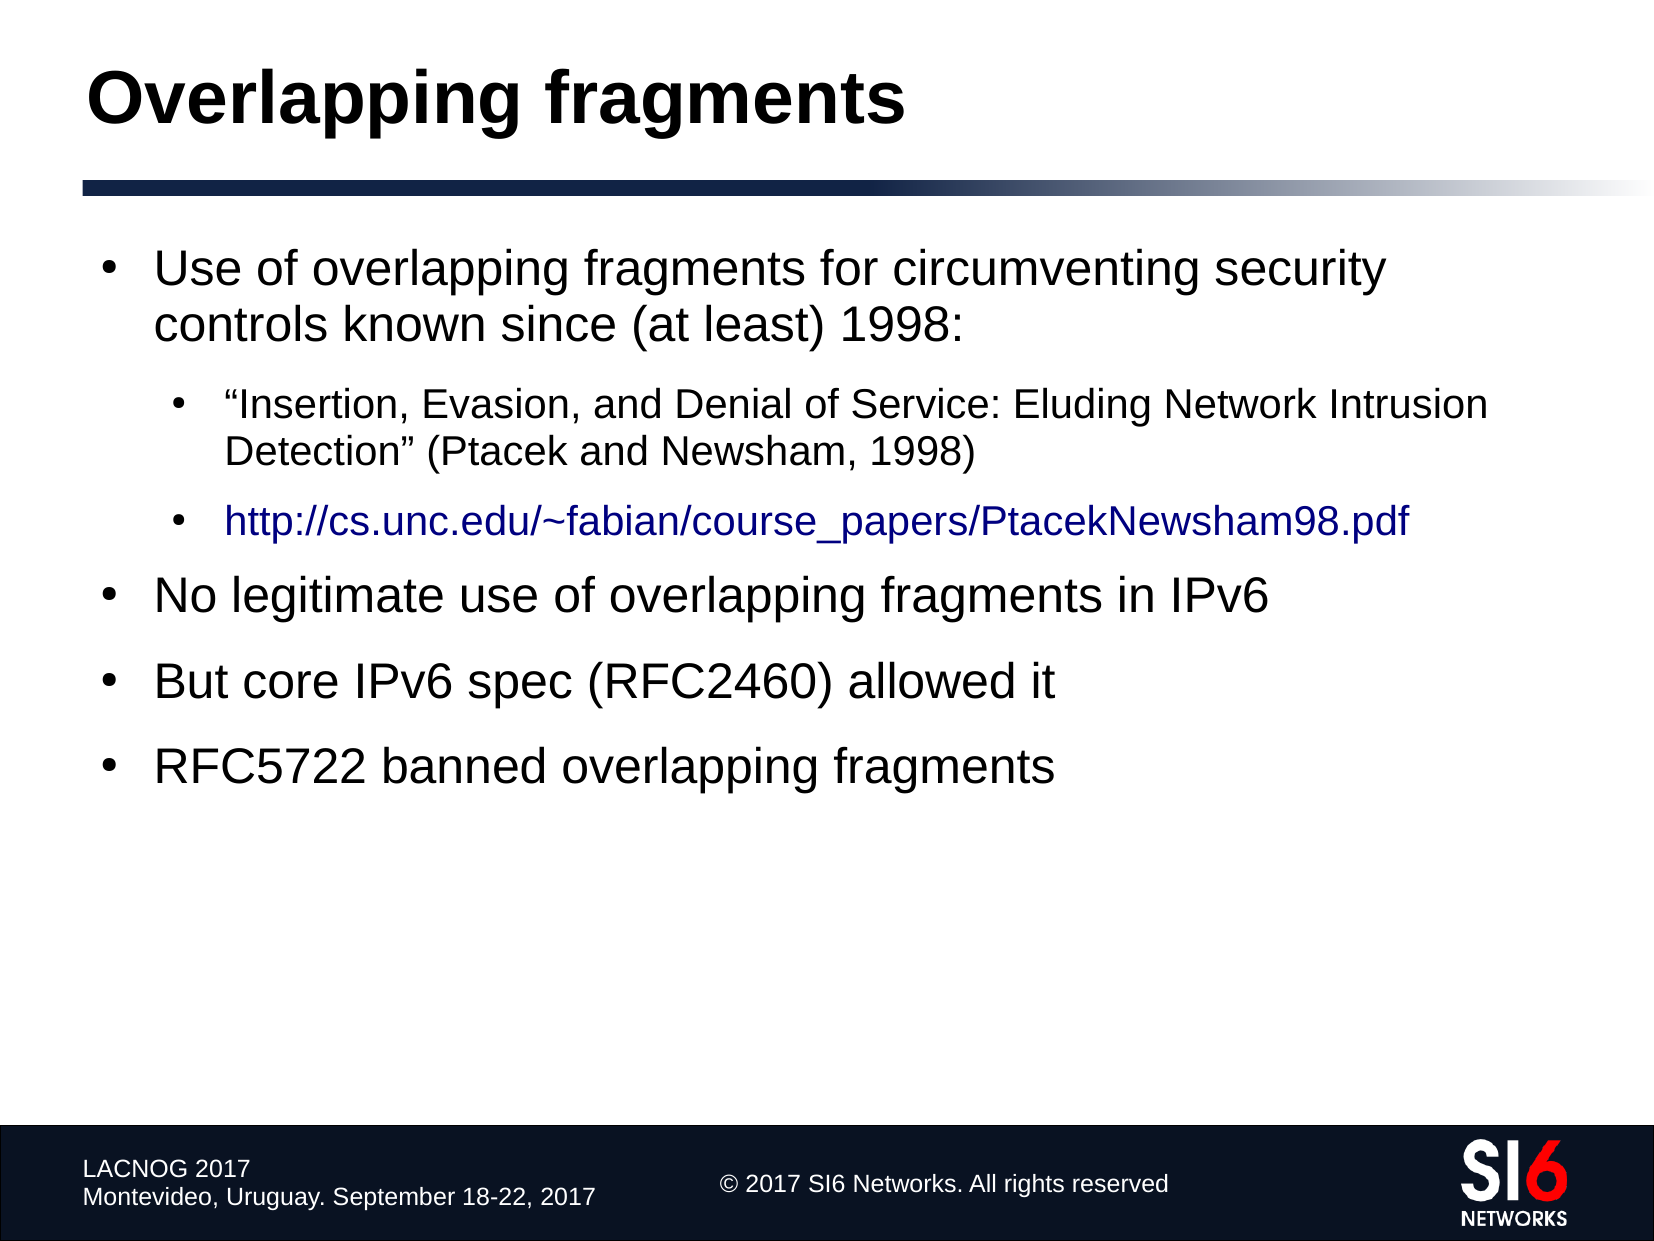

# Overlapping fragments
Use of overlapping fragments for circumventing security controls known since (at least) 1998:
“Insertion, Evasion, and Denial of Service: Eluding Network Intrusion Detection” (Ptacek and Newsham, 1998)
http://cs.unc.edu/~fabian/course_papers/PtacekNewsham98.pdf
No legitimate use of overlapping fragments in IPv6
But core IPv6 spec (RFC2460) allowed it
RFC5722 banned overlapping fragments